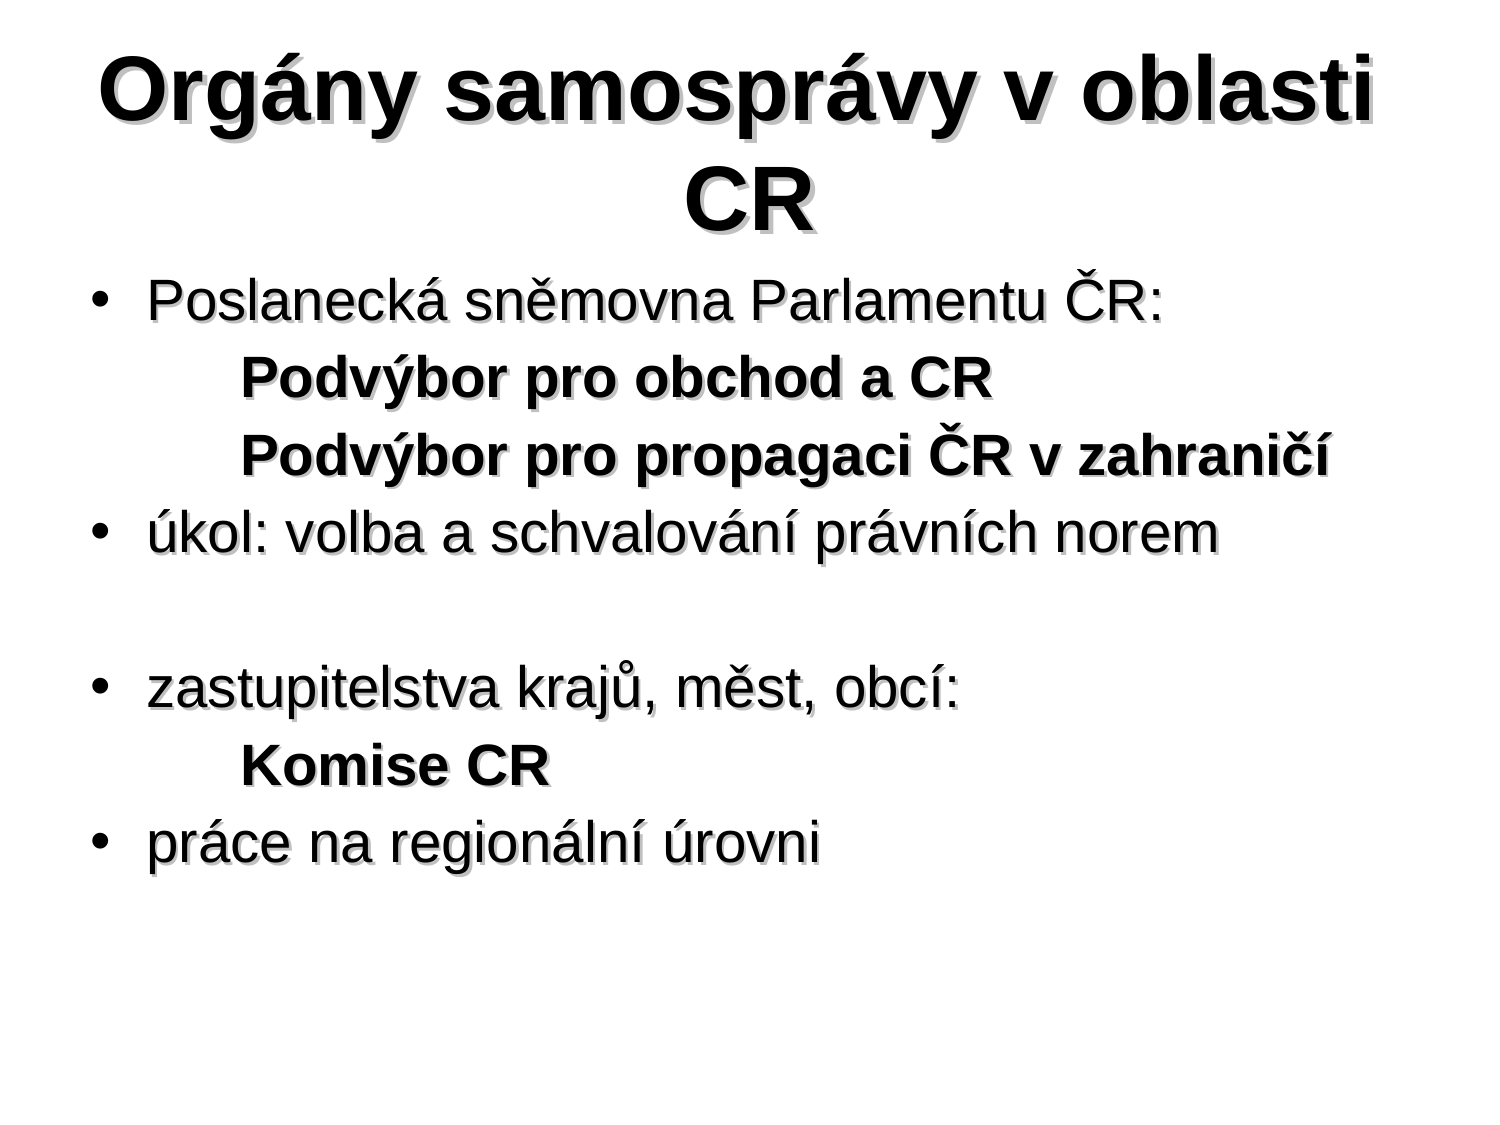

# Orgány samosprávy v oblasti CR
Poslanecká sněmovna Parlamentu ČR:
		Podvýbor pro obchod a CR
		Podvýbor pro propagaci ČR v zahraničí
úkol: volba a schvalování právních norem
zastupitelstva krajů, měst, obcí:
		Komise CR
práce na regionální úrovni